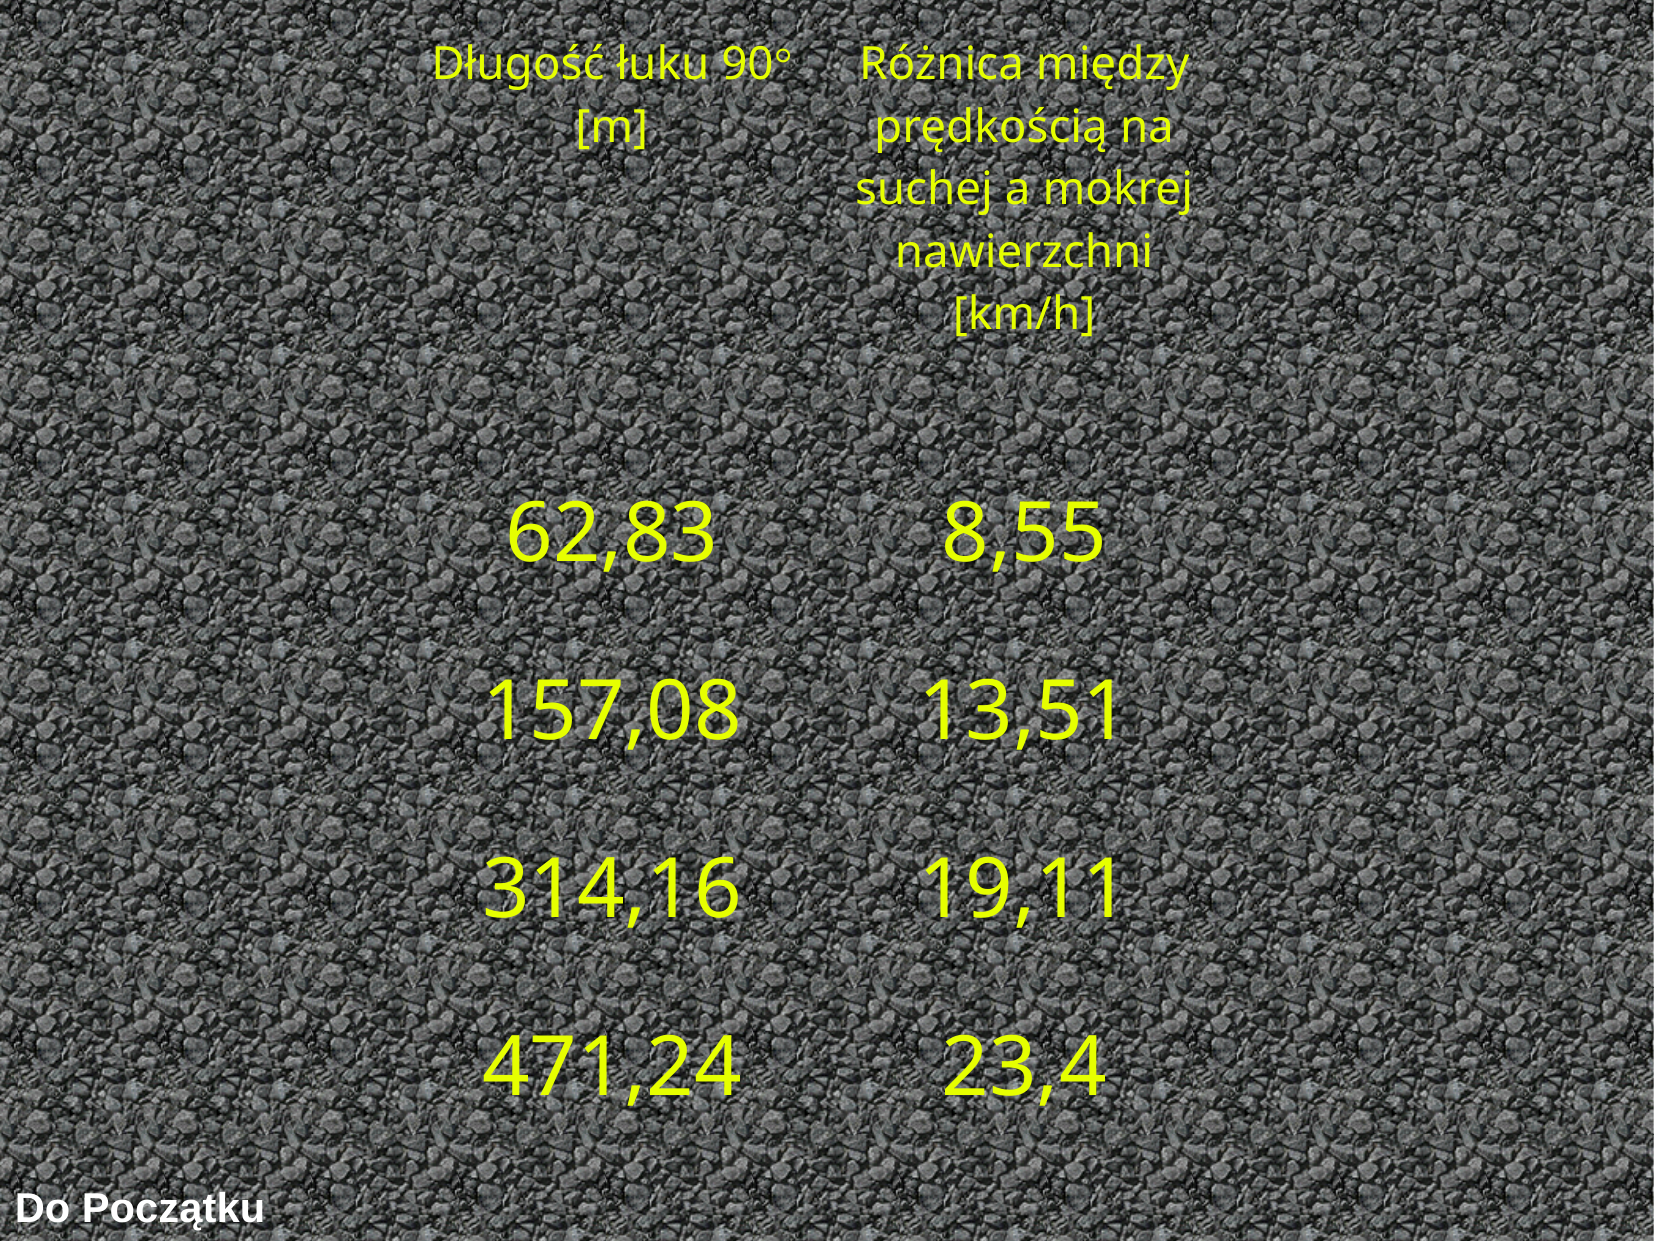

| Długość łuku 90° [m] | Różnica między prędkością na suchej a mokrej nawierzchni [km/h] |
| --- | --- |
| 62,83 | 8,55 |
| 157,08 | 13,51 |
| 314,16 | 19,11 |
| 471,24 | 23,4 |
Do Początku